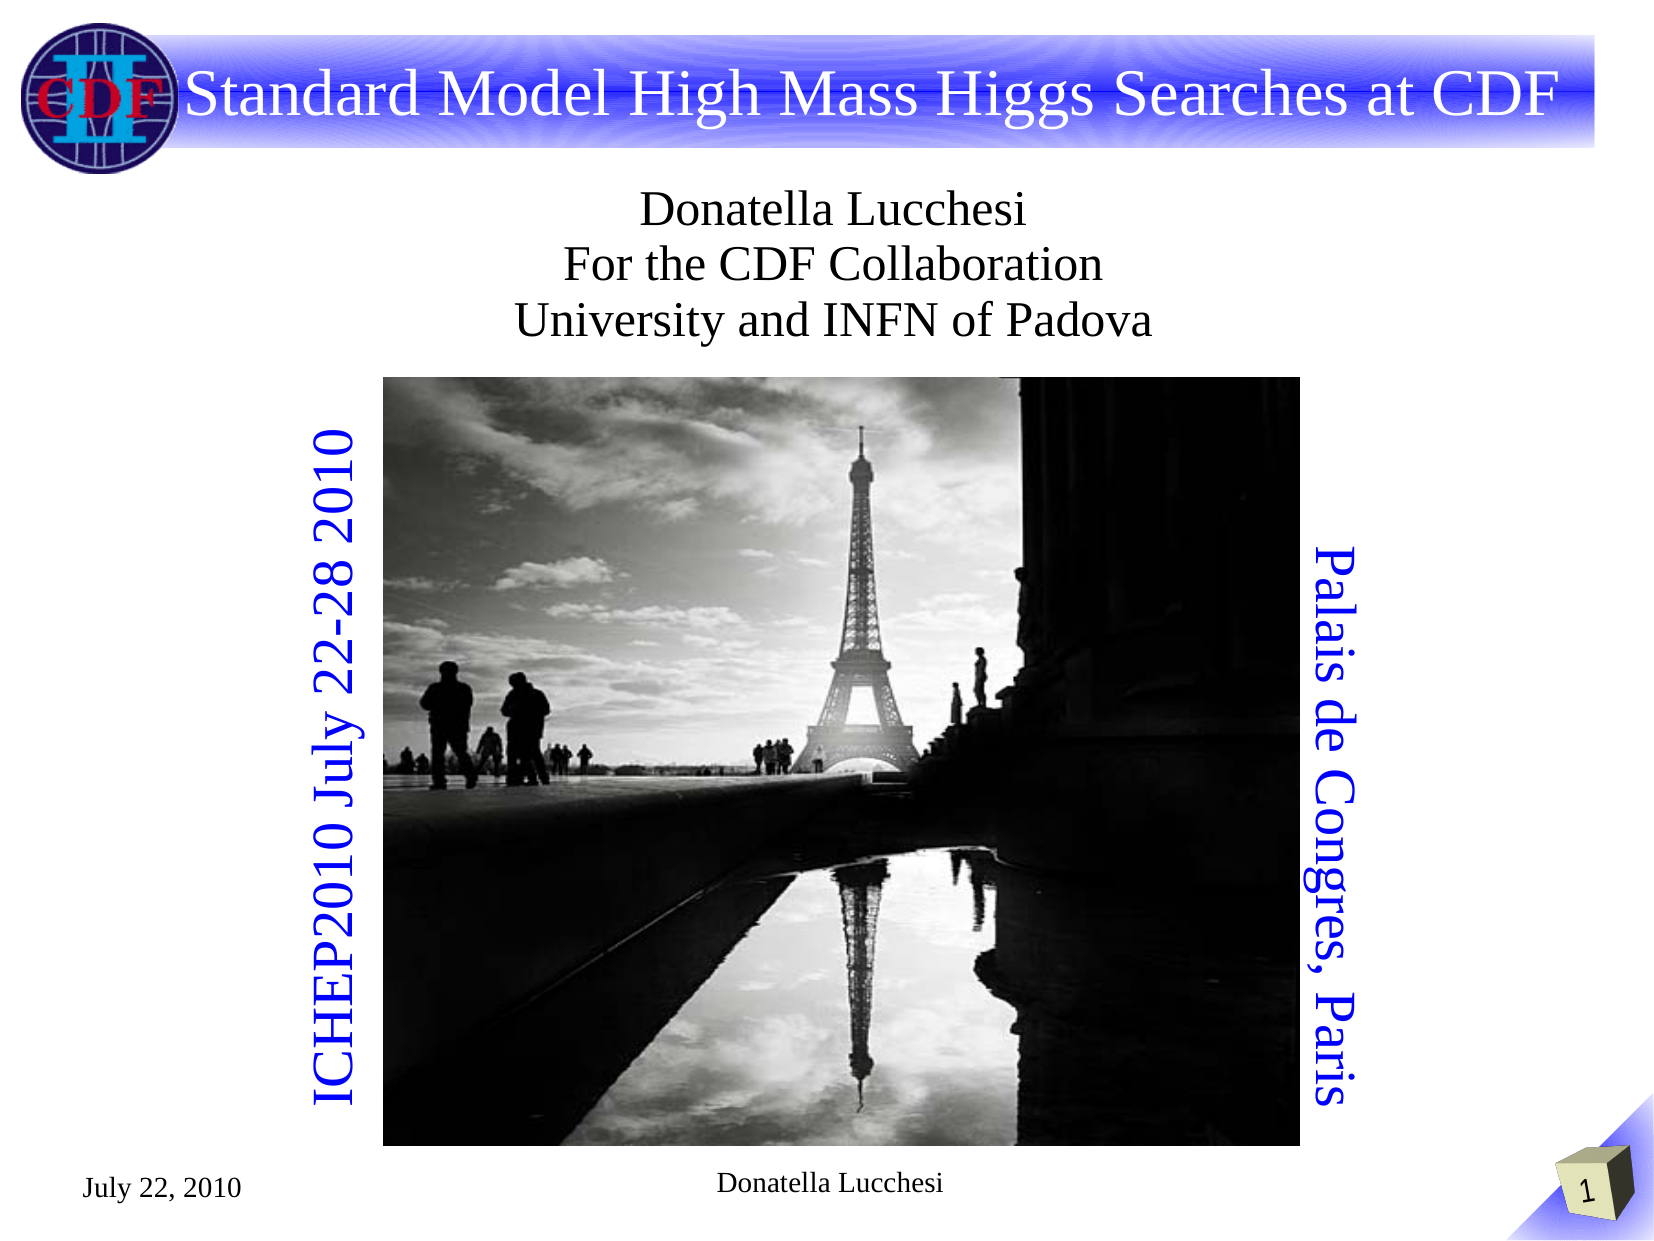

Standard Model High Mass Higgs Searches at CDF
Donatella Lucchesi
For the CDF Collaboration
University and INFN of Padova
ICHEP2010 July 22-28 2010
Palais de Congres, Paris
Donatella Lucchesi
July 22, 2010